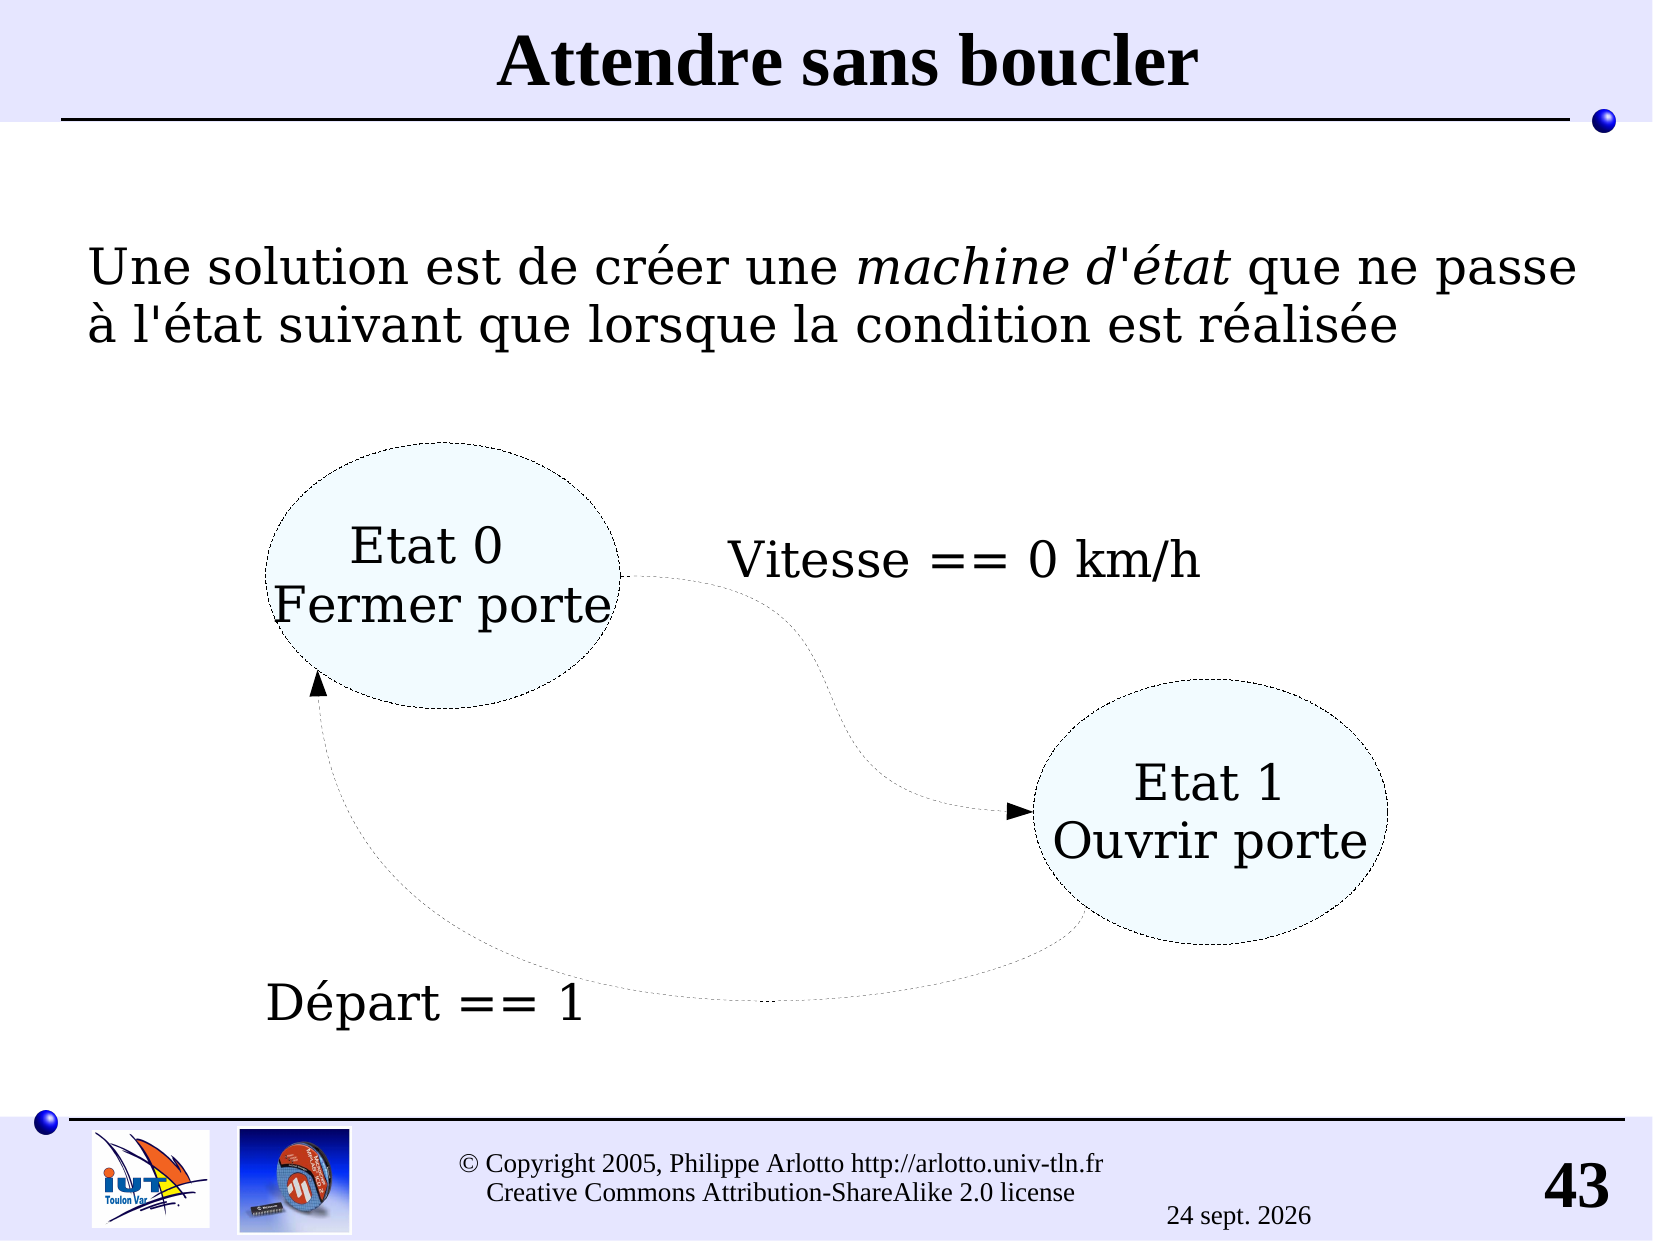

# Attendre sans boucler
Une solution est de créer une machine d'état que ne passe
à l'état suivant que lorsque la condition est réalisée
Etat 0
Fermer porte
Vitesse == 0 km/h
Etat 1
Ouvrir porte
Départ == 1